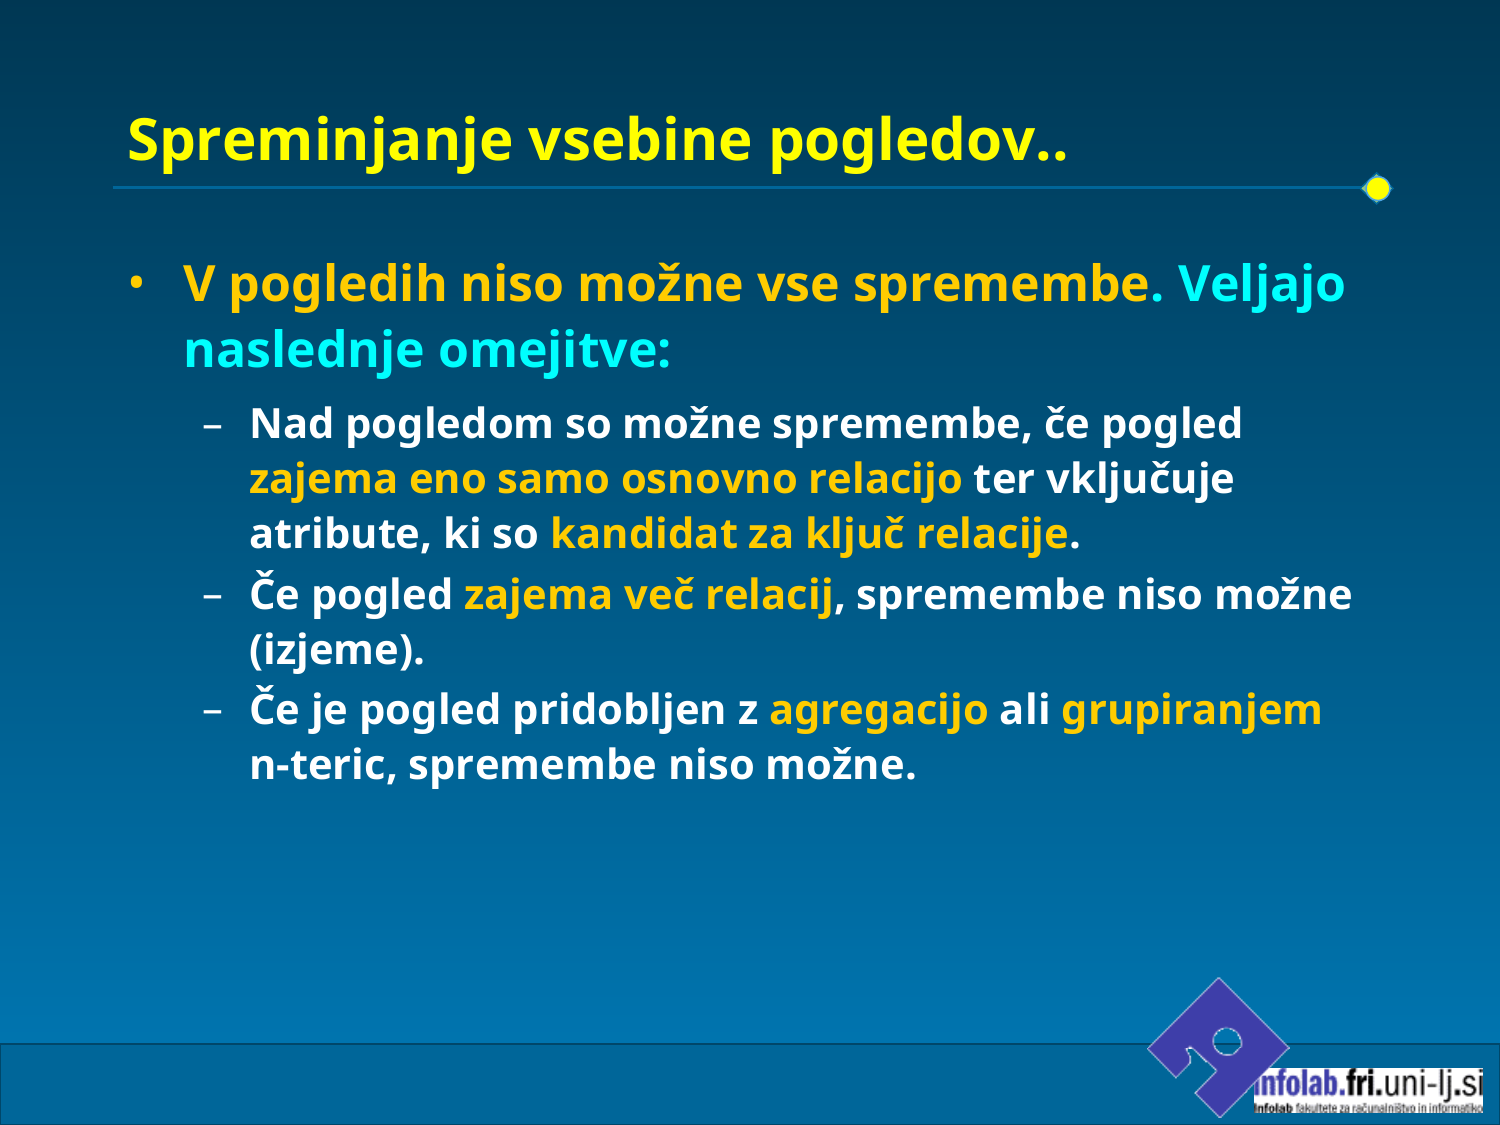

# Spreminjanje vsebine pogledov..
V pogledih niso možne vse spremembe. Veljajo naslednje omejitve:
Nad pogledom so možne spremembe, če pogled zajema eno samo osnovno relacijo ter vključuje atribute, ki so kandidat za ključ relacije.
Če pogled zajema več relacij, spremembe niso možne (izjeme).
Če je pogled pridobljen z agregacijo ali grupiranjem n-teric, spremembe niso možne.